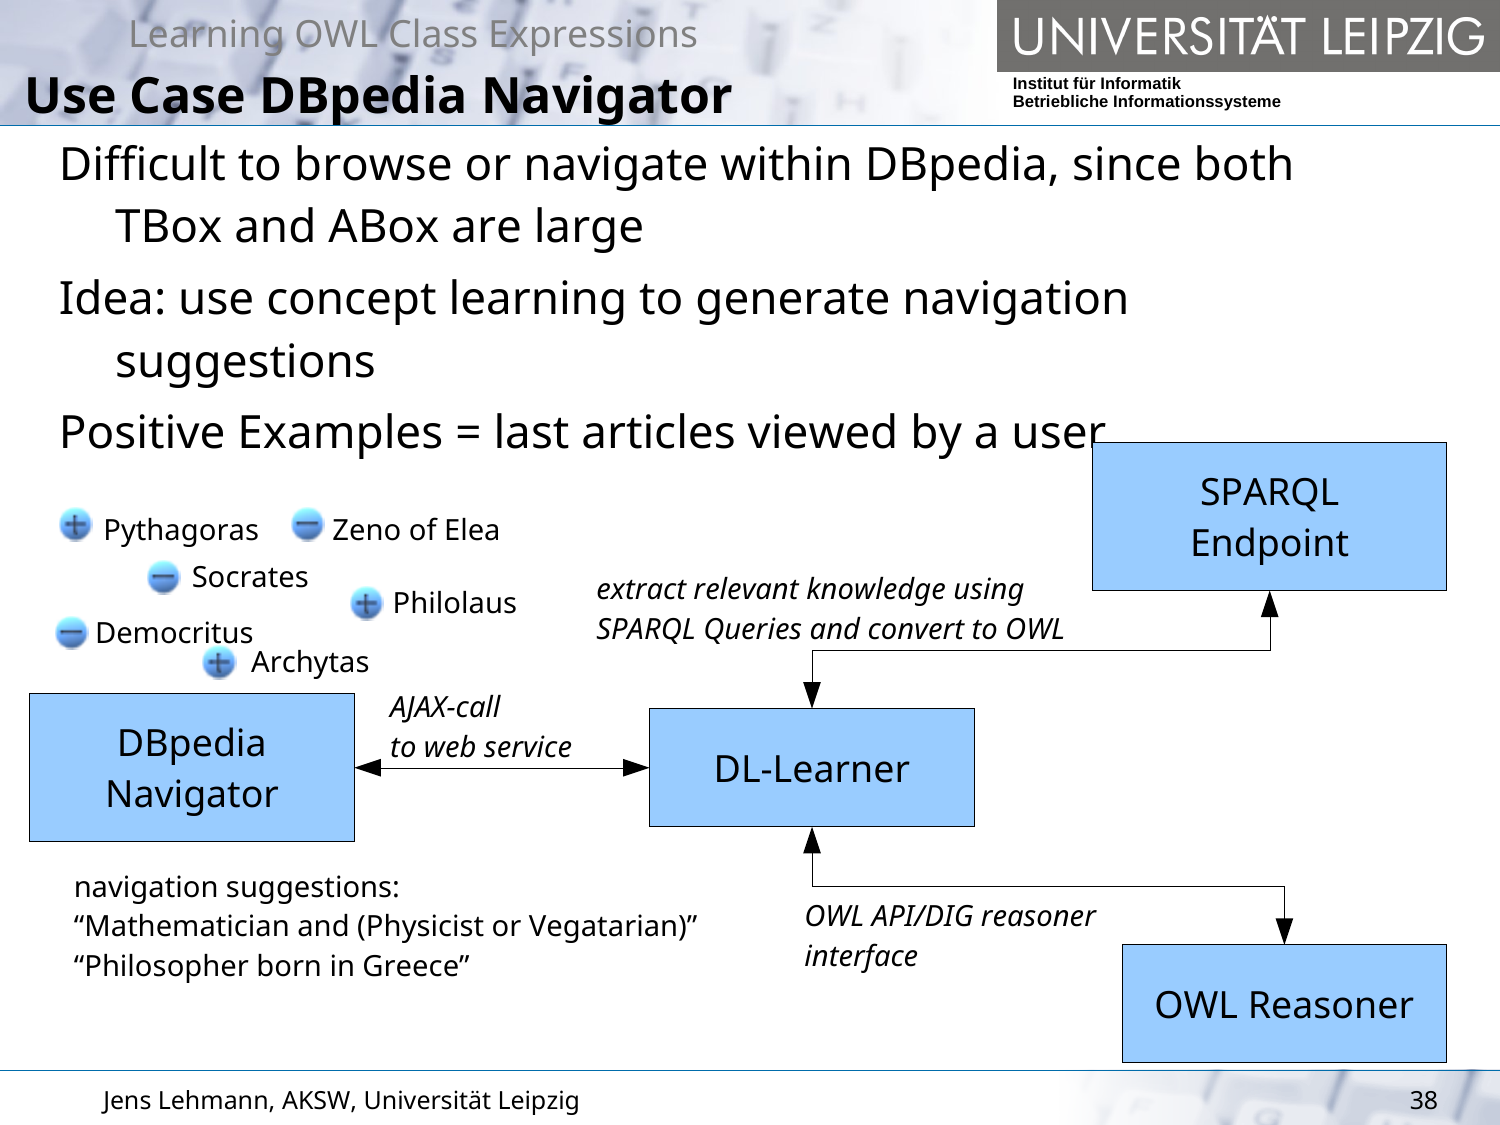

# Use Case DBpedia Navigator
Difficult to browse or navigate within DBpedia, since both TBox and ABox are large
Idea: use concept learning to generate navigation suggestions
Positive Examples = last articles viewed by a user
SPARQL
Endpoint
Pythagoras
Zeno of Elea
Socrates
extract relevant knowledge using
SPARQL Queries and convert to OWL
Philolaus
Democritus
Archytas
AJAX-call
to web service
DBpedia
Navigator
DL-Learner
navigation suggestions:
“Mathematician and (Physicist or Vegatarian)”
“Philosopher born in Greece”
OWL API/DIG reasoner
interface
OWL Reasoner
Jens Lehmann, AKSW, Universität Leipzig
38